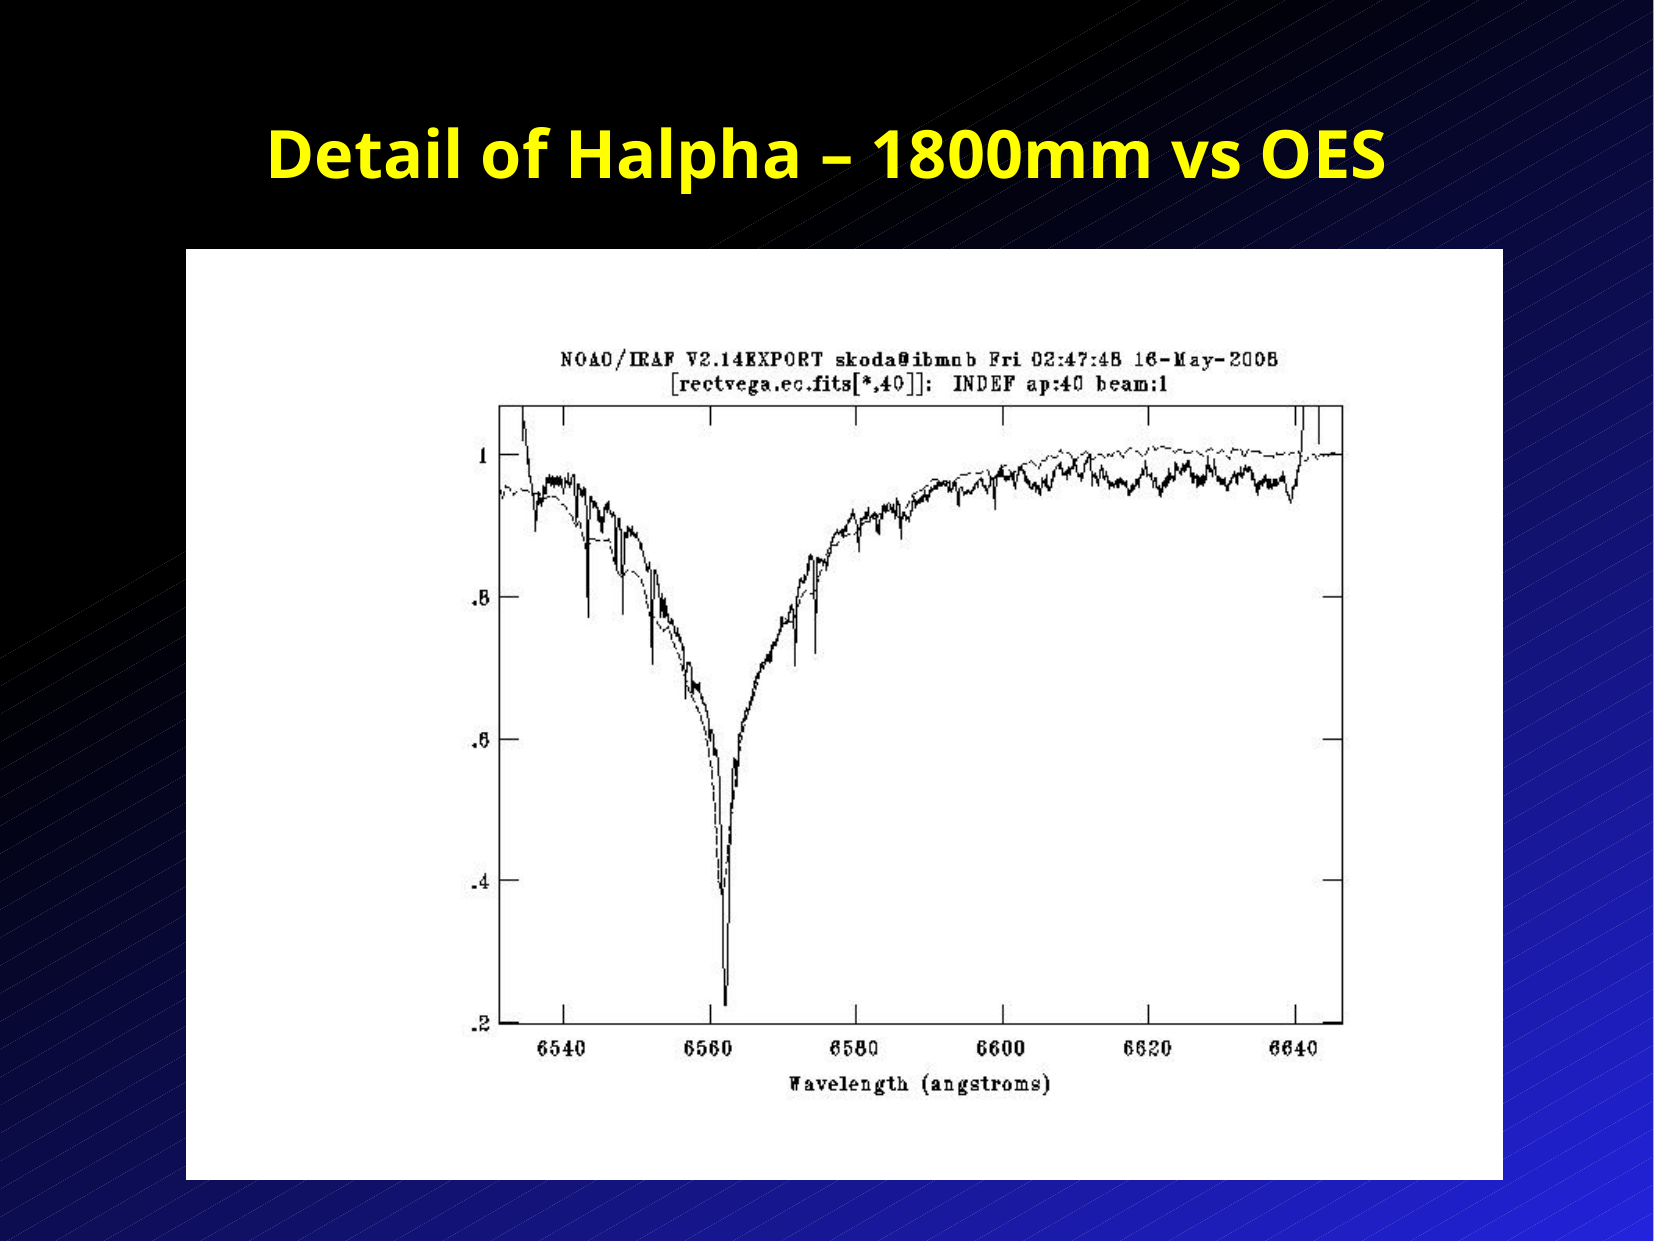

# Detail of Halpha – 1800mm vs OES